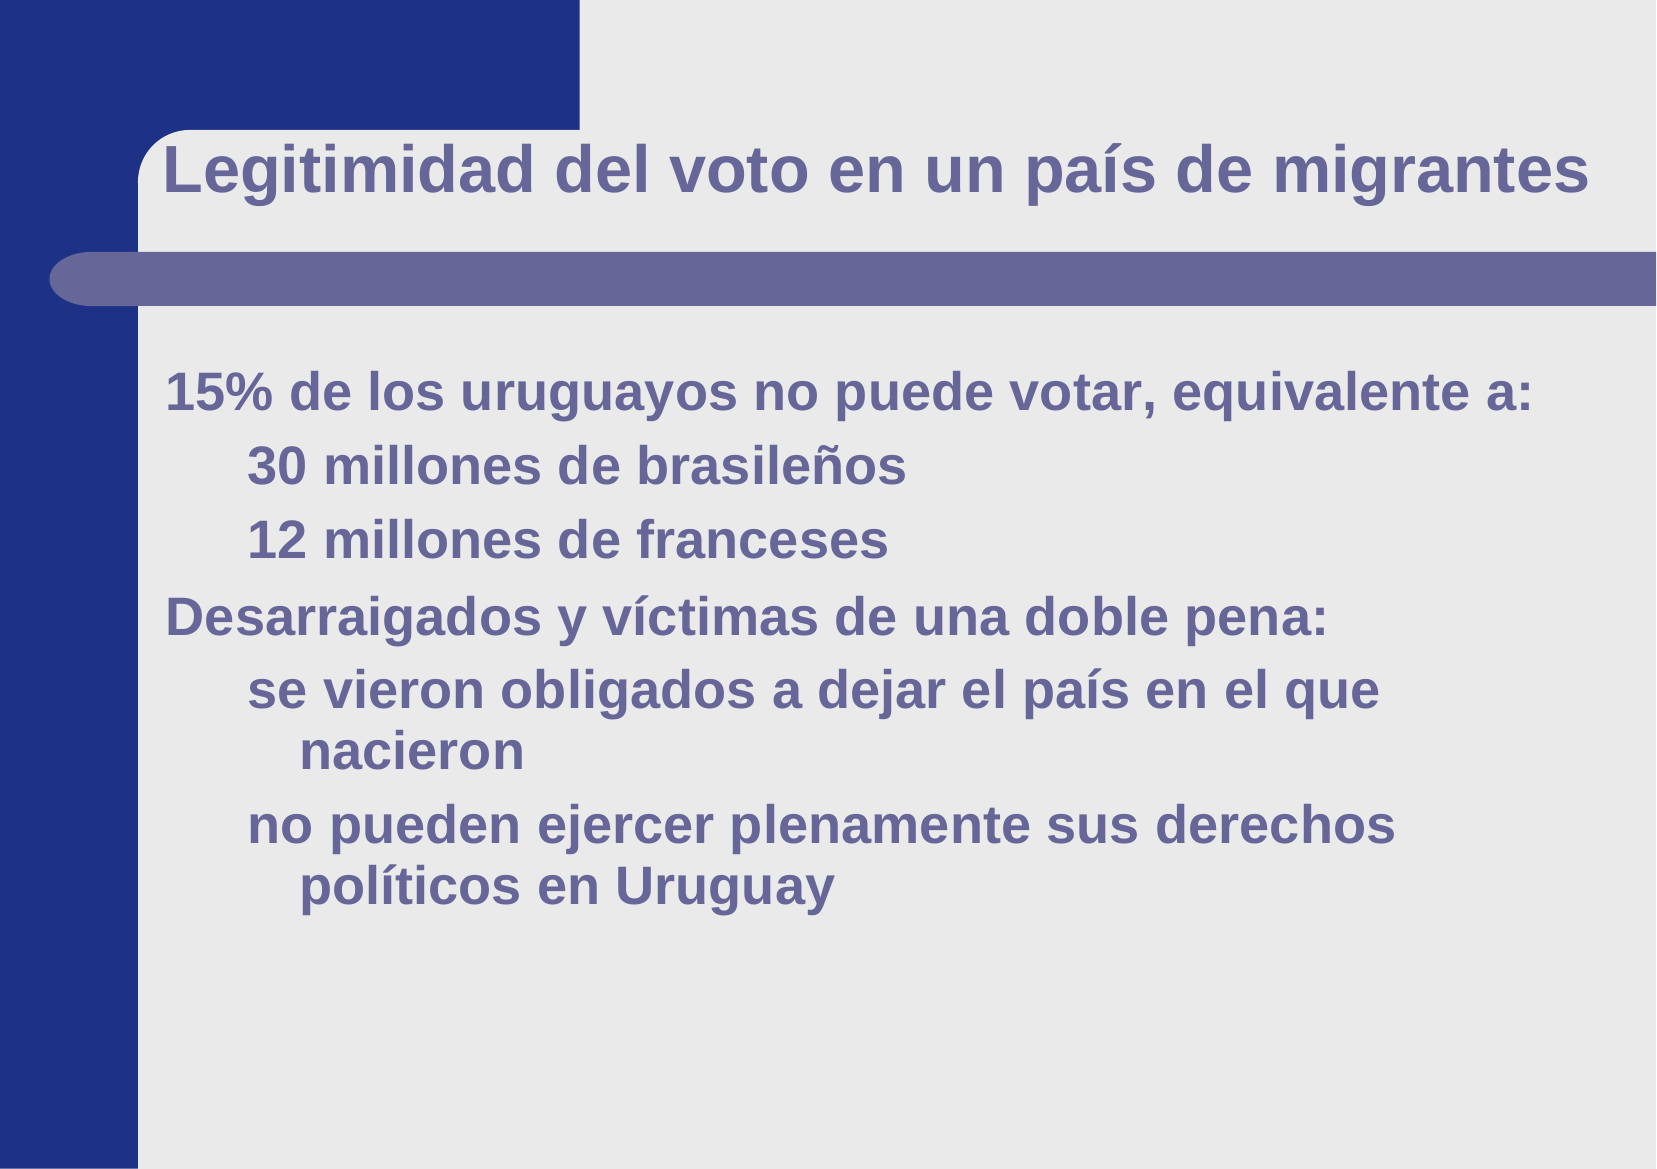

# Legitimidad del voto en un país de migrantes
15% de los uruguayos no puede votar, equivalente a:
30 millones de brasileños
12 millones de franceses
Desarraigados y víctimas de una doble pena:
se vieron obligados a dejar el país en el que nacieron
no pueden ejercer plenamente sus derechos políticos en Uruguay